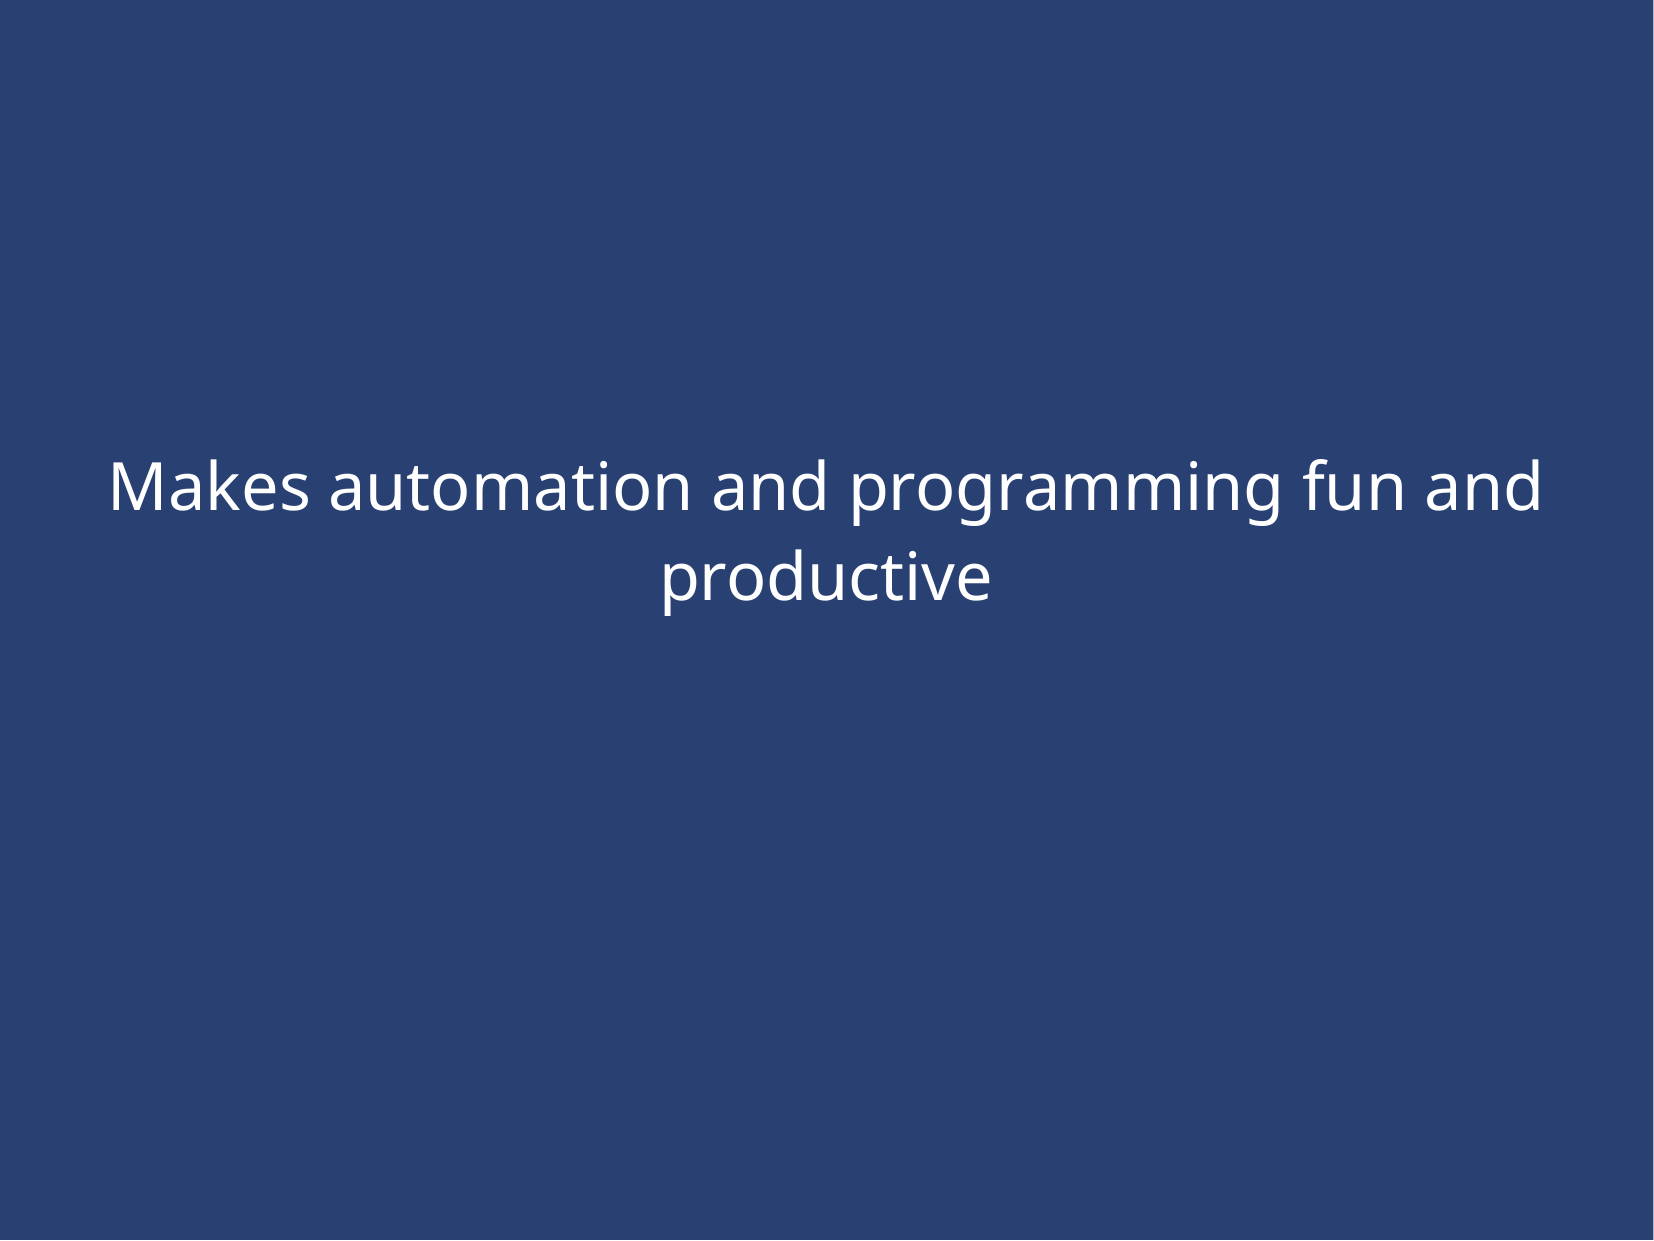

# Makes automation and programming fun and productive